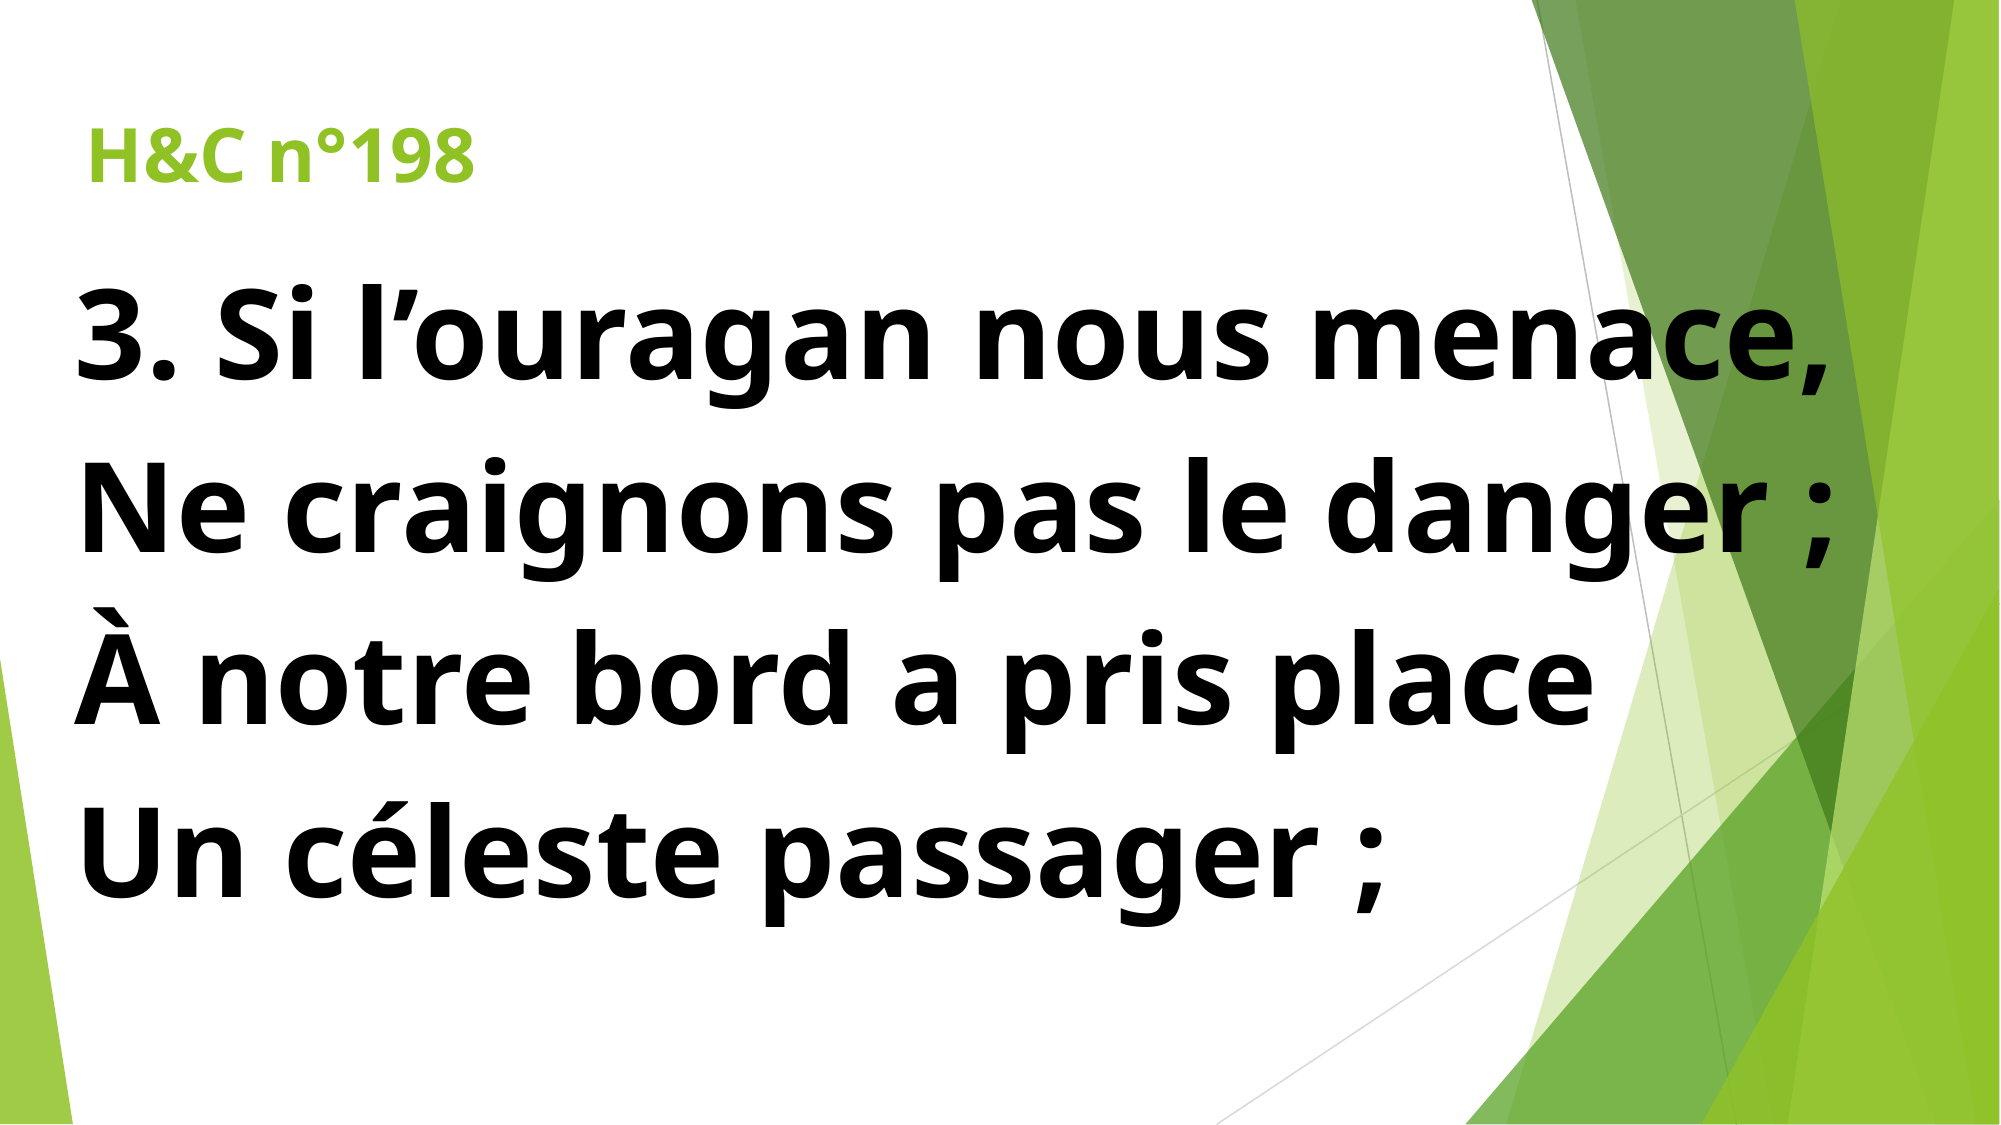

H&C n°198
3. Si l’ouragan nous menace,
Ne craignons pas le danger ;
À notre bord a pris place
Un céleste passager ;